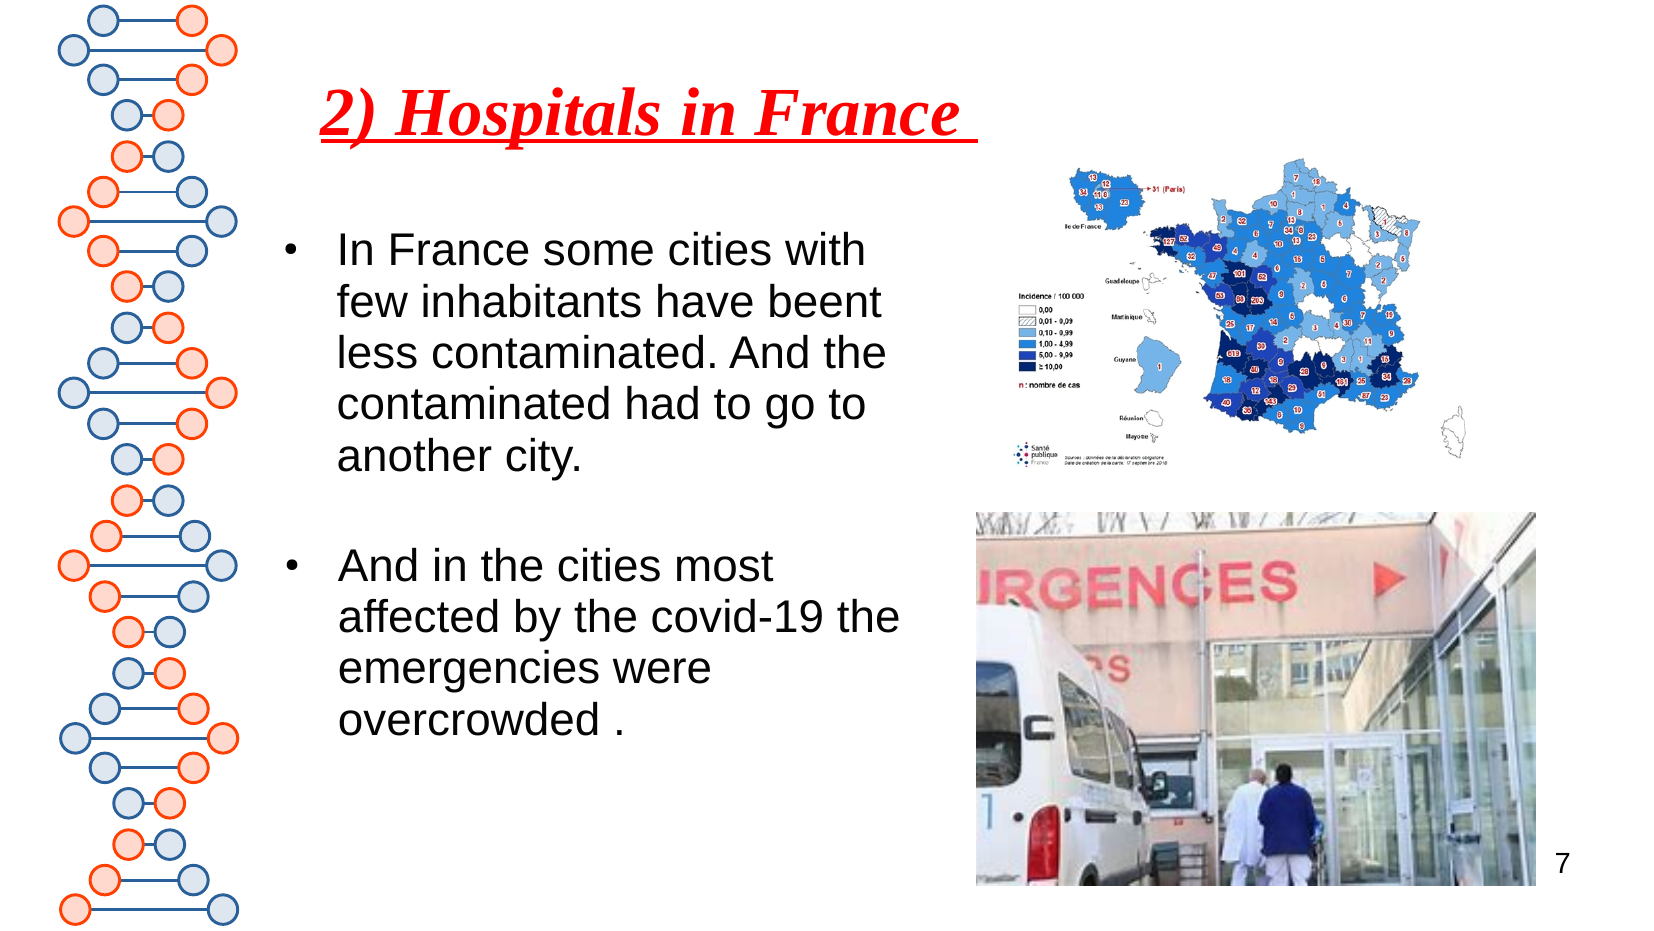

# 2) Hospitals in France
In France some cities with few inhabitants have beent less contaminated. And the contaminated had to go to another city.
And in the cities most affected by the covid-19 the emergencies were overcrowded .
7